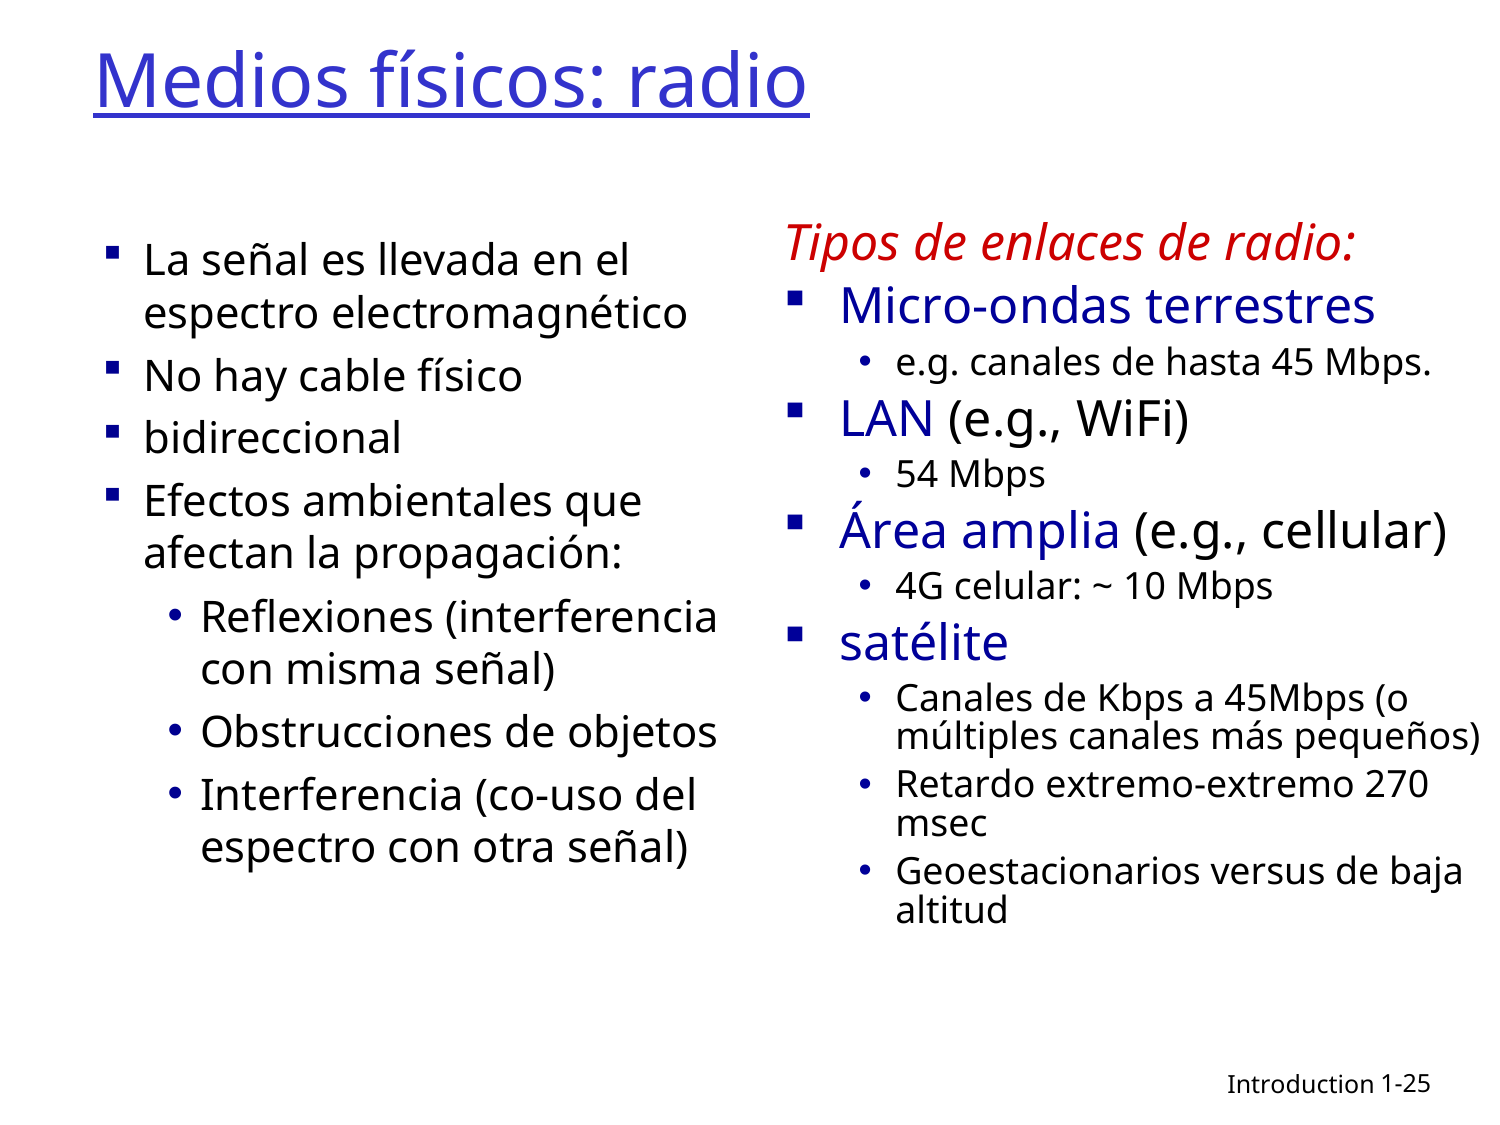

# Medios físicos: radio
Tipos de enlaces de radio:
Micro-ondas terrestres
e.g. canales de hasta 45 Mbps.
LAN (e.g., WiFi)
54 Mbps
Área amplia (e.g., cellular)
4G celular: ~ 10 Mbps
satélite
Canales de Kbps a 45Mbps (o múltiples canales más pequeños)
Retardo extremo-extremo 270 msec
Geoestacionarios versus de baja altitud
La señal es llevada en el espectro electromagnético
No hay cable físico
bidireccional
Efectos ambientales que afectan la propagación:
Reflexiones (interferencia con misma señal)
Obstrucciones de objetos
Interferencia (co-uso del espectro con otra señal)
Introduction